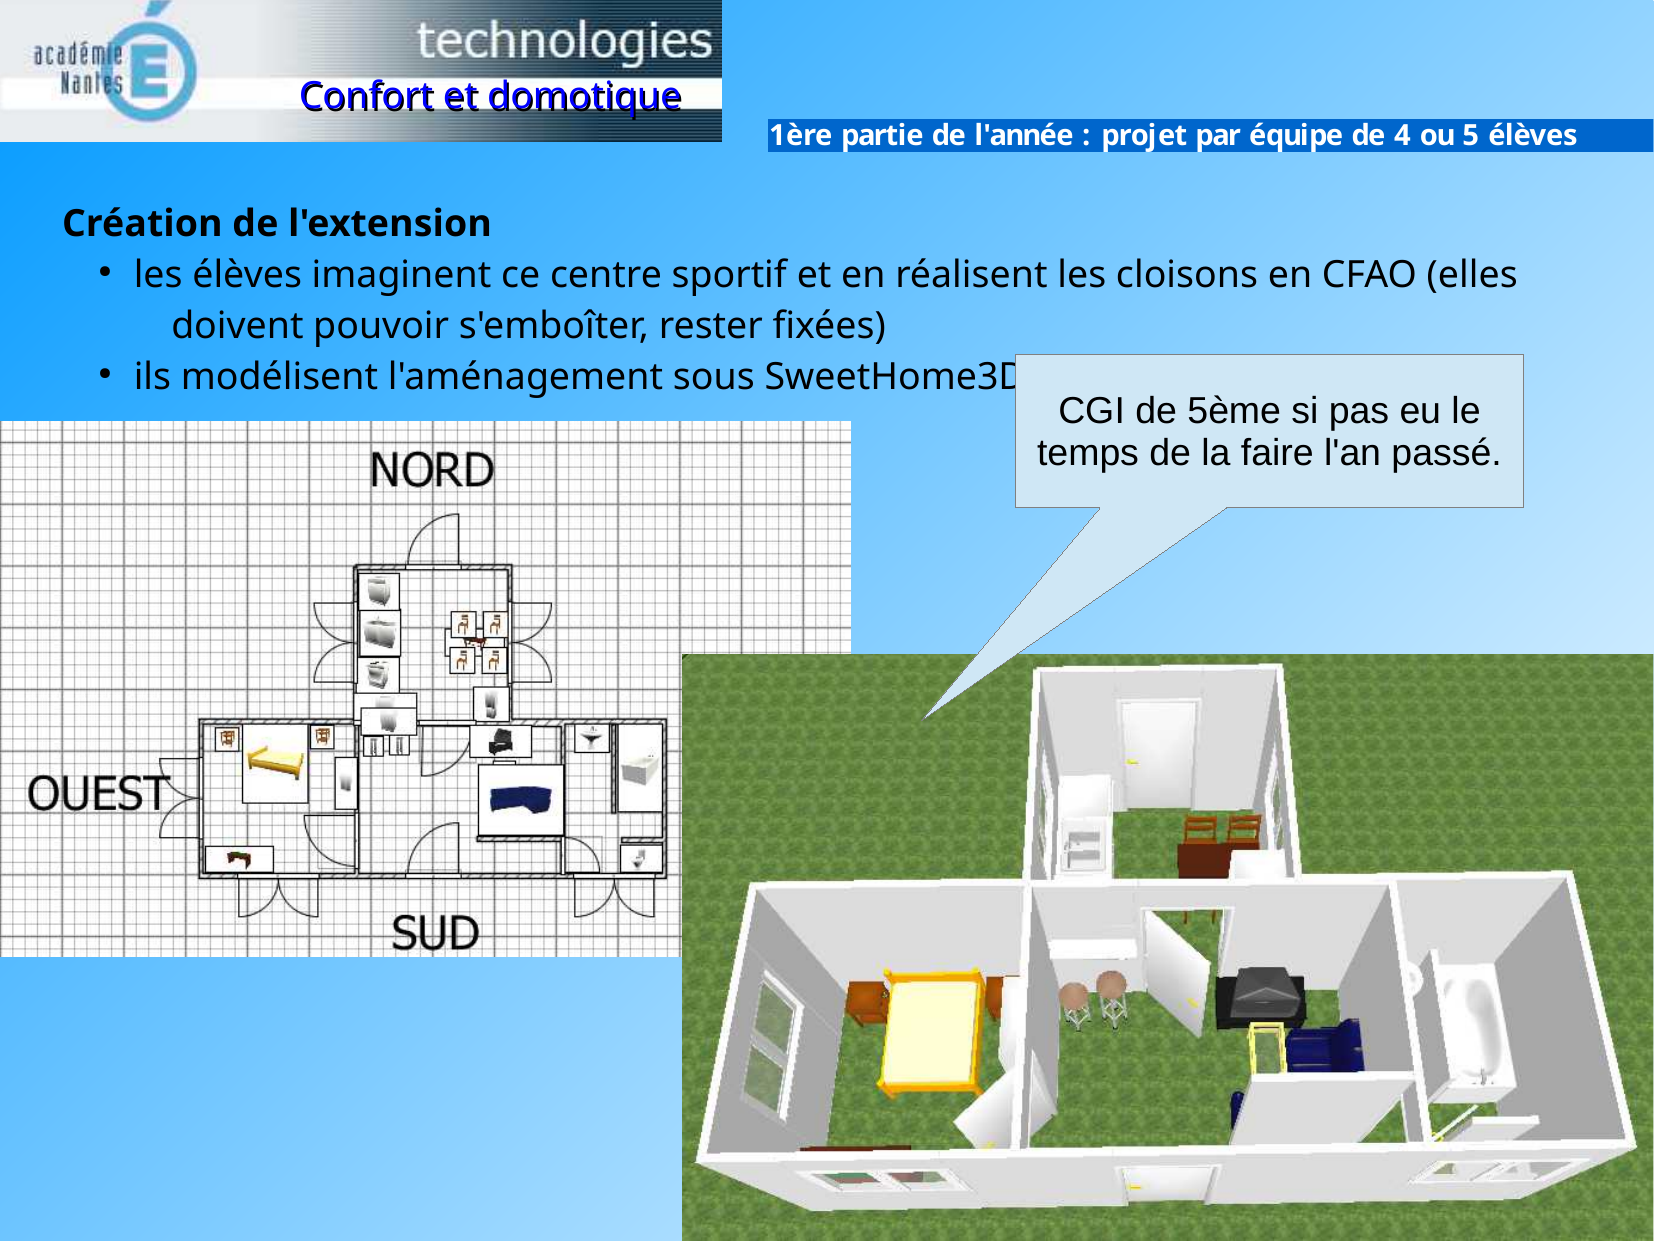

Confort et domotique
Création de l'extension
les élèves imaginent ce centre sportif et en réalisent les cloisons en CFAO (elles doivent pouvoir s'emboîter, rester fixées)
ils modélisent l'aménagement sous SweetHome3D
CGI de 5ème si pas eu le temps de la faire l'an passé.